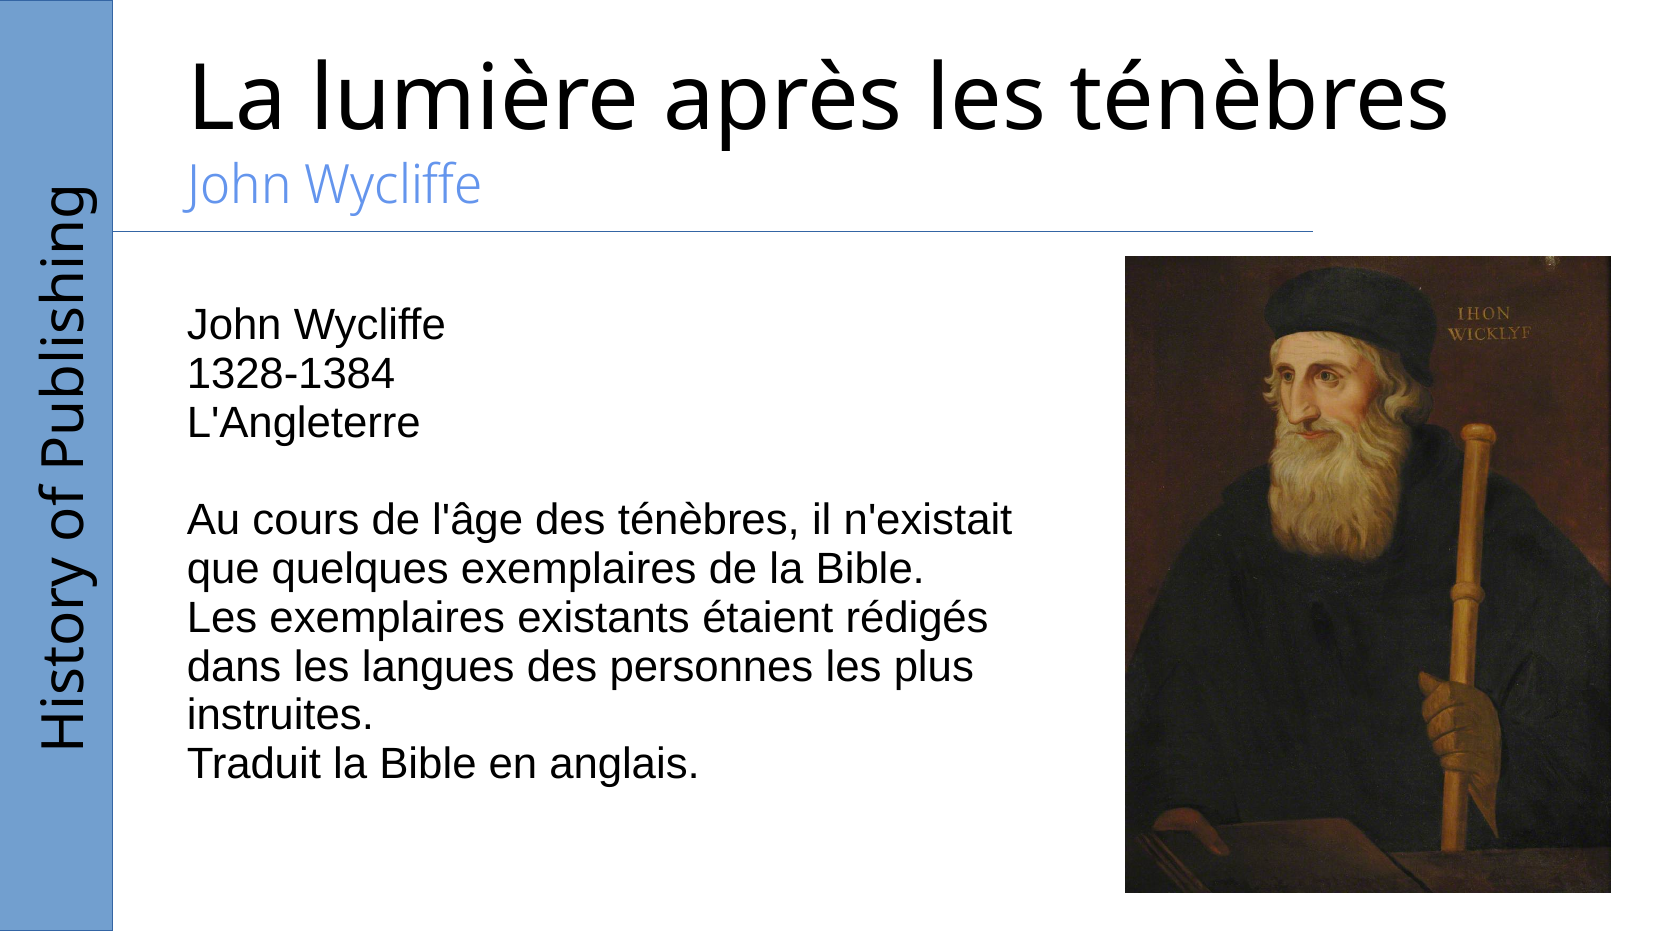

# La lumière après les ténèbres
John Wycliffe
John Wycliffe
1328-1384
L'Angleterre
Au cours de l'âge des ténèbres, il n'existait que quelques exemplaires de la Bible.
Les exemplaires existants étaient rédigés dans les langues des personnes les plus instruites.
Traduit la Bible en anglais.
History of Publishing